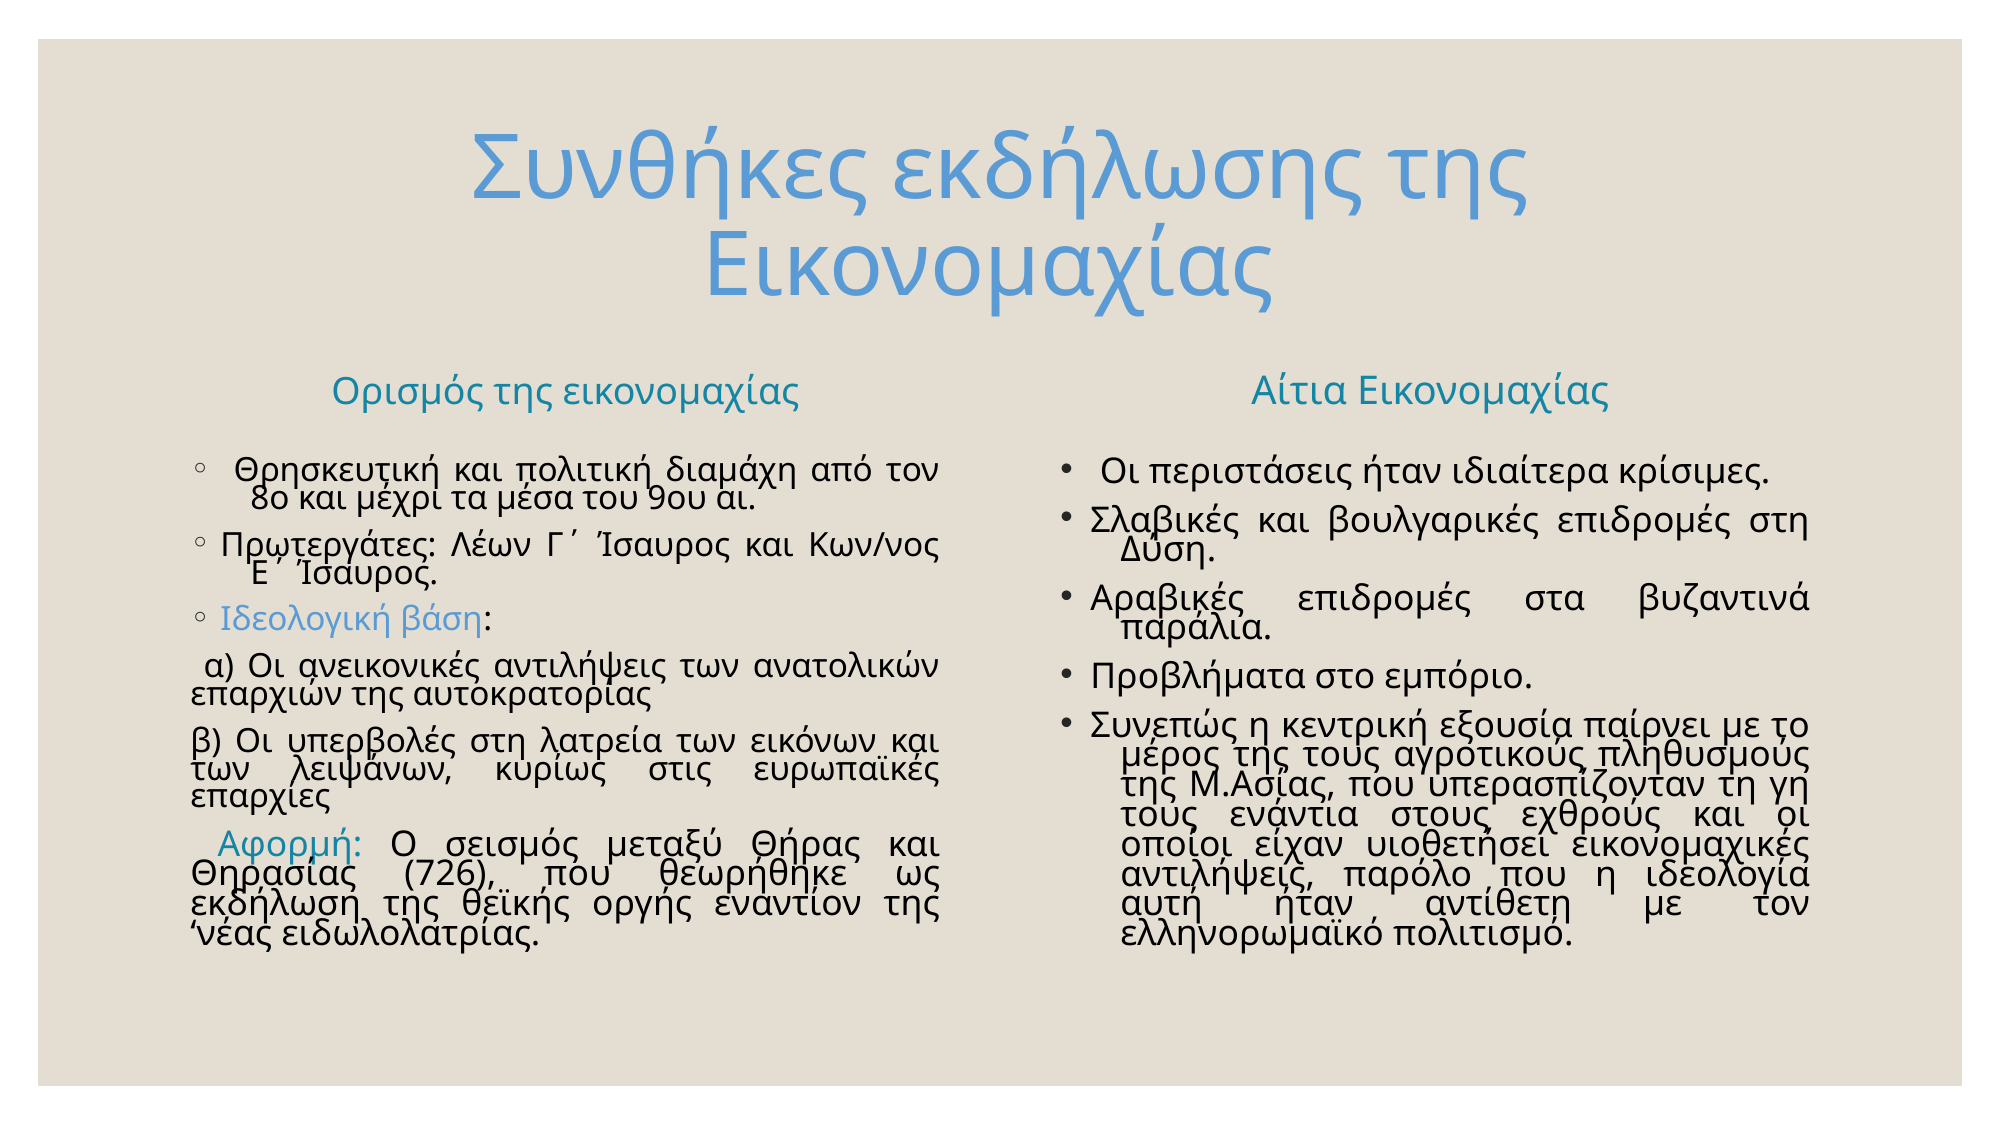

# Συνθήκες εκδήλωσης της Εικονομαχίας
Ορισμός της εικονομαχίας
Αίτια Εικονομαχίας
 Θρησκευτική και πολιτική διαμάχη από τον 8ο και μέχρι τα μέσα του 9ου αι.
Πρωτεργάτες: Λέων Γ΄ Ίσαυρος και Κων/νος Ε΄ Ίσαυρος.
Ιδεολογική βάση:
 α) Οι ανεικονικές αντιλήψεις των ανατολικών επαρχιών της αυτοκρατορίας
β) Οι υπερβολές στη λατρεία των εικόνων και των λειψάνων, κυρίως στις ευρωπαϊκές επαρχίες
 Αφορμή: Ο σεισμός μεταξύ Θήρας και Θηρασίας (726), που θεωρήθηκε ως εκδήλωση της θεϊκής οργής εναντίον της ‘νέας ειδωλολατρίας.
 Οι περιστάσεις ήταν ιδιαίτερα κρίσιμες.
Σλαβικές και βουλγαρικές επιδρομές στη Δύση.
Αραβικές επιδρομές στα βυζαντινά παράλια.
Προβλήματα στο εμπόριο.
Συνεπώς η κεντρική εξουσία παίρνει με το μέρος της τους αγροτικούς πληθυσμούς της Μ.Ασίας, που υπερασπίζονταν τη γη τους ενάντια στους εχθρούς και οι οποίοι είχαν υιοθετήσει εικονομαχικές αντιλήψεις, παρόλο που η ιδεολογία αυτή ήταν αντίθετη με τον ελληνορωμαϊκό πολιτισμό.